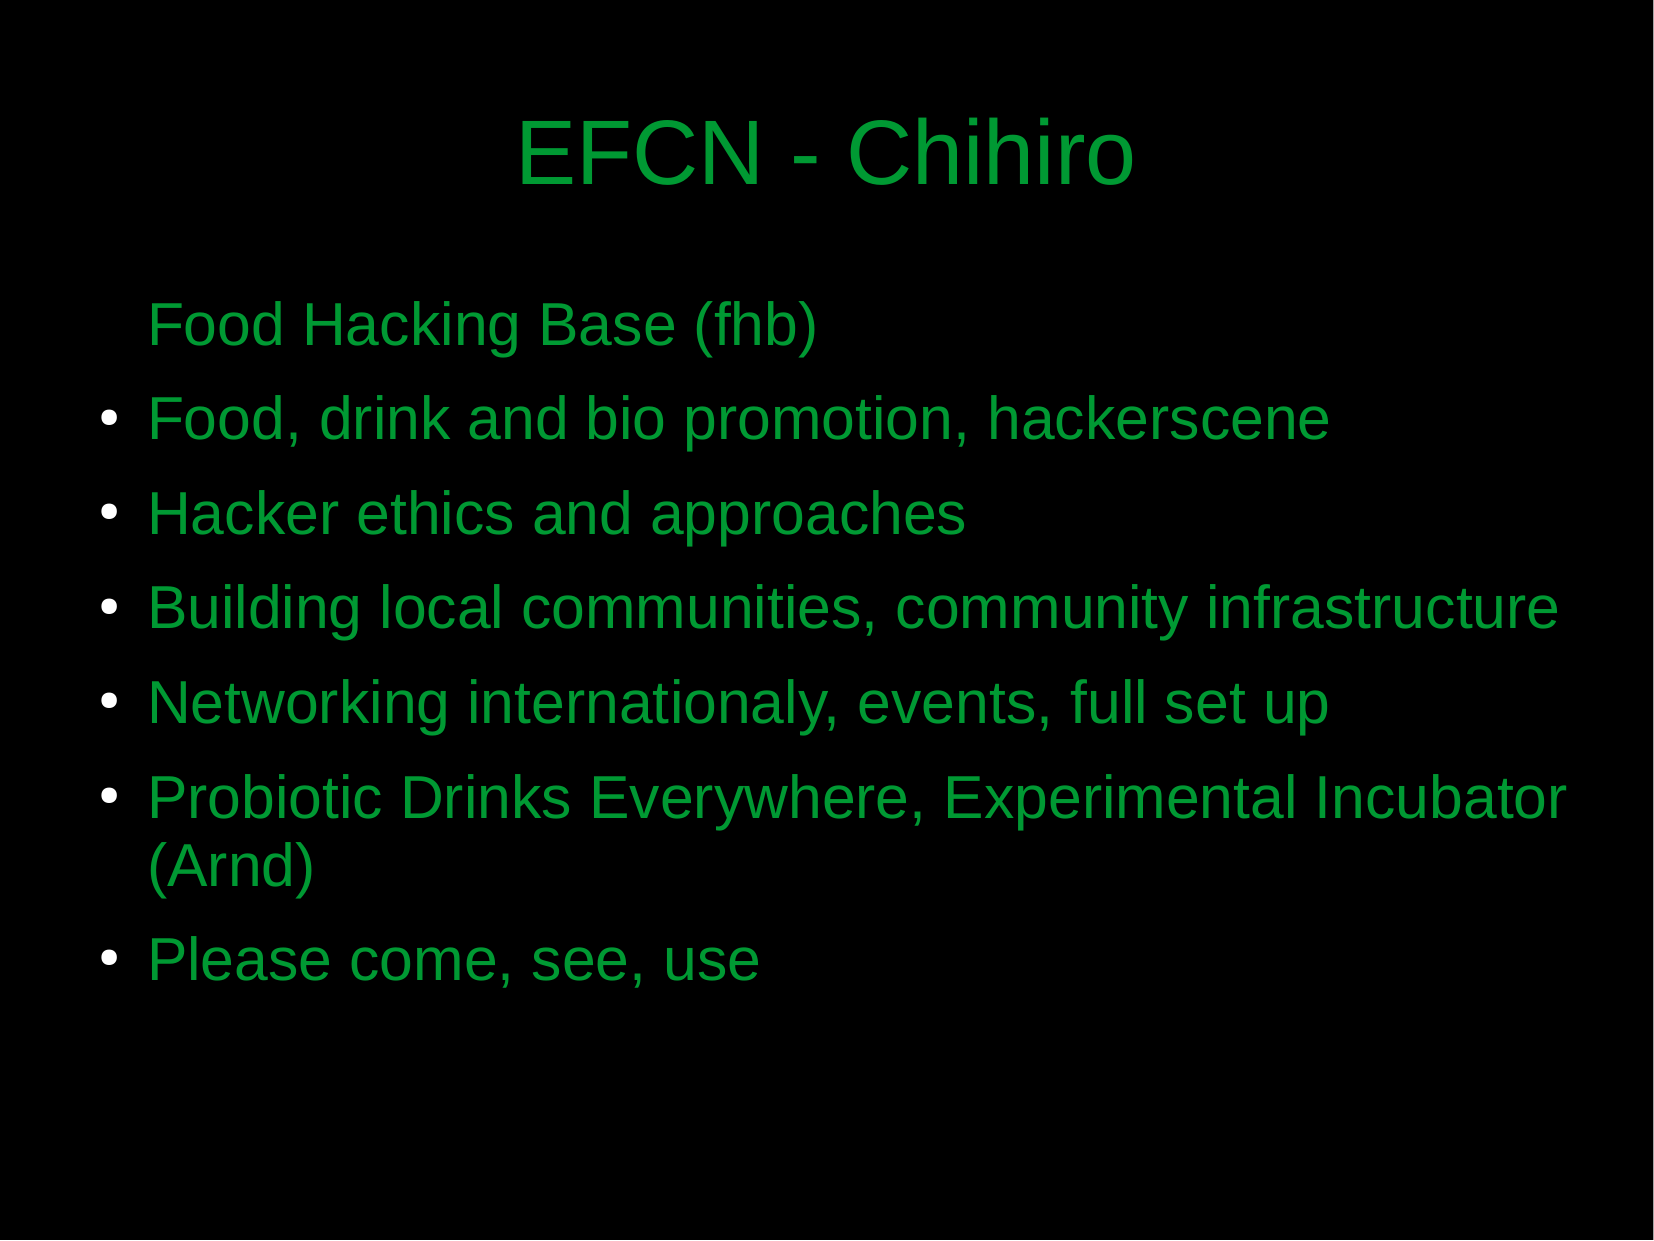

# EFCN - Chihiro
Food Hacking Base (fhb)
Food, drink and bio promotion, hackerscene
Hacker ethics and approaches
Building local communities, community infrastructure
Networking internationaly, events, full set up
Probiotic Drinks Everywhere, Experimental Incubator (Arnd)
Please come, see, use